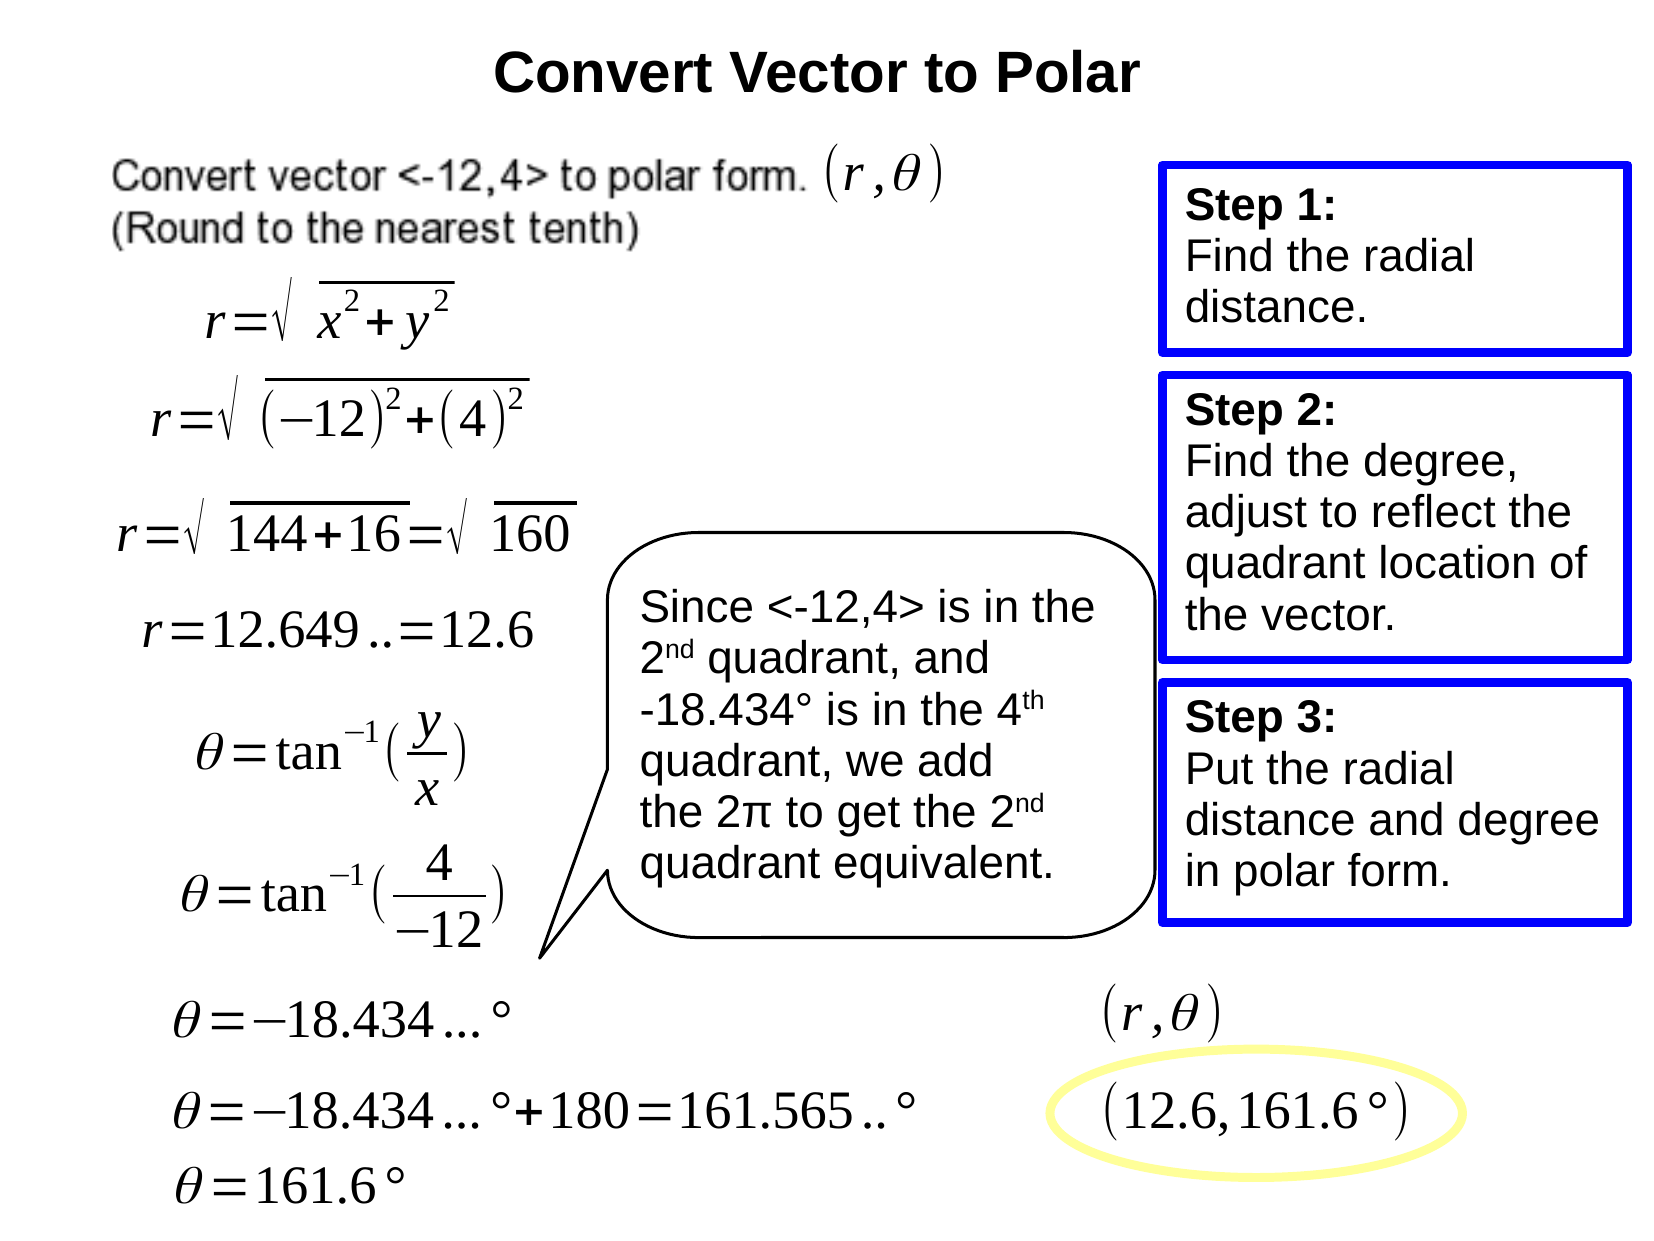

Convert Vector to Polar
Step 1:
Find the radial distance.
Step 2:
Find the degree, adjust to reflect the quadrant location of the vector.
Step 3:
Put the radial distance and degree in polar form.
Since <-12,4> is in the
2nd quadrant, and
-18.434° is in the 4th
quadrant, we add
the 2π to get the 2nd
quadrant equivalent.